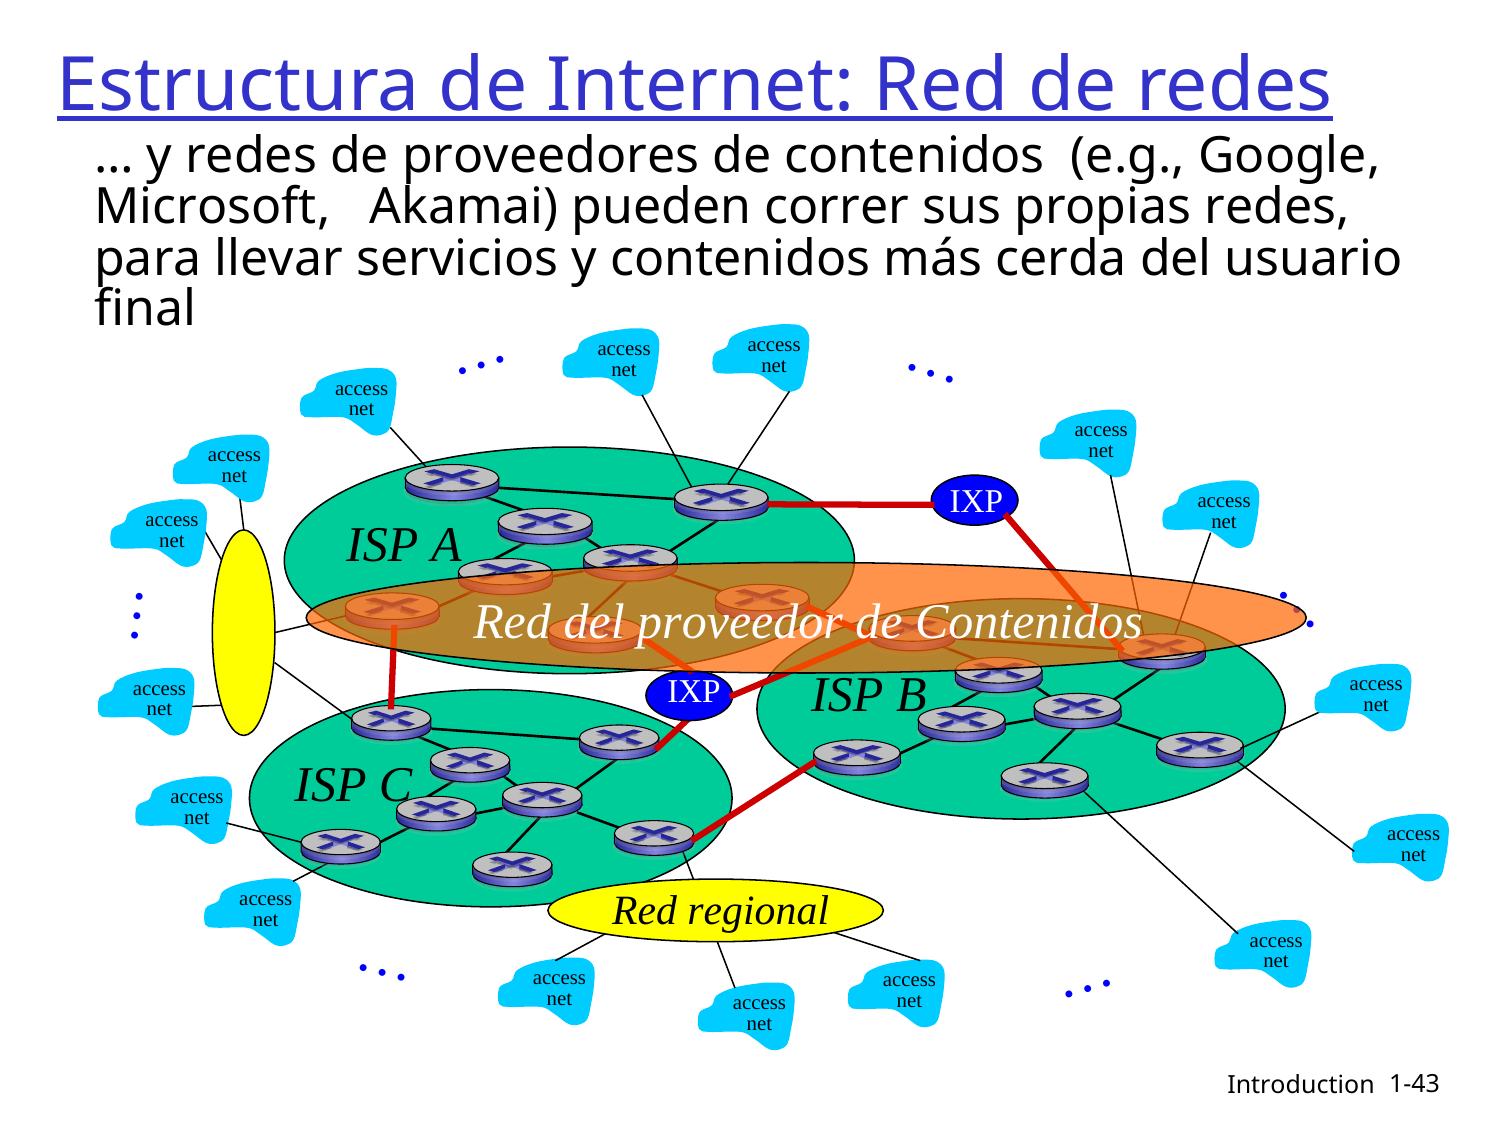

# Estructura de Internet: Red de redes
… y redes de proveedores de contenidos (e.g., Google, Microsoft, Akamai) pueden correr sus propias redes, para llevar servicios y contenidos más cerda del usuario final
…
…
access
net
access
net
access
net
access
net
access
net
IXP
access
net
access
net
ISP A
…
…
Red del proveedor de Contenidos
IXP
ISP B
access
net
access
net
ISP C
access
net
access
net
Red regional
access
net
access
net
…
access
net
access
net
…
access
net
Introduction